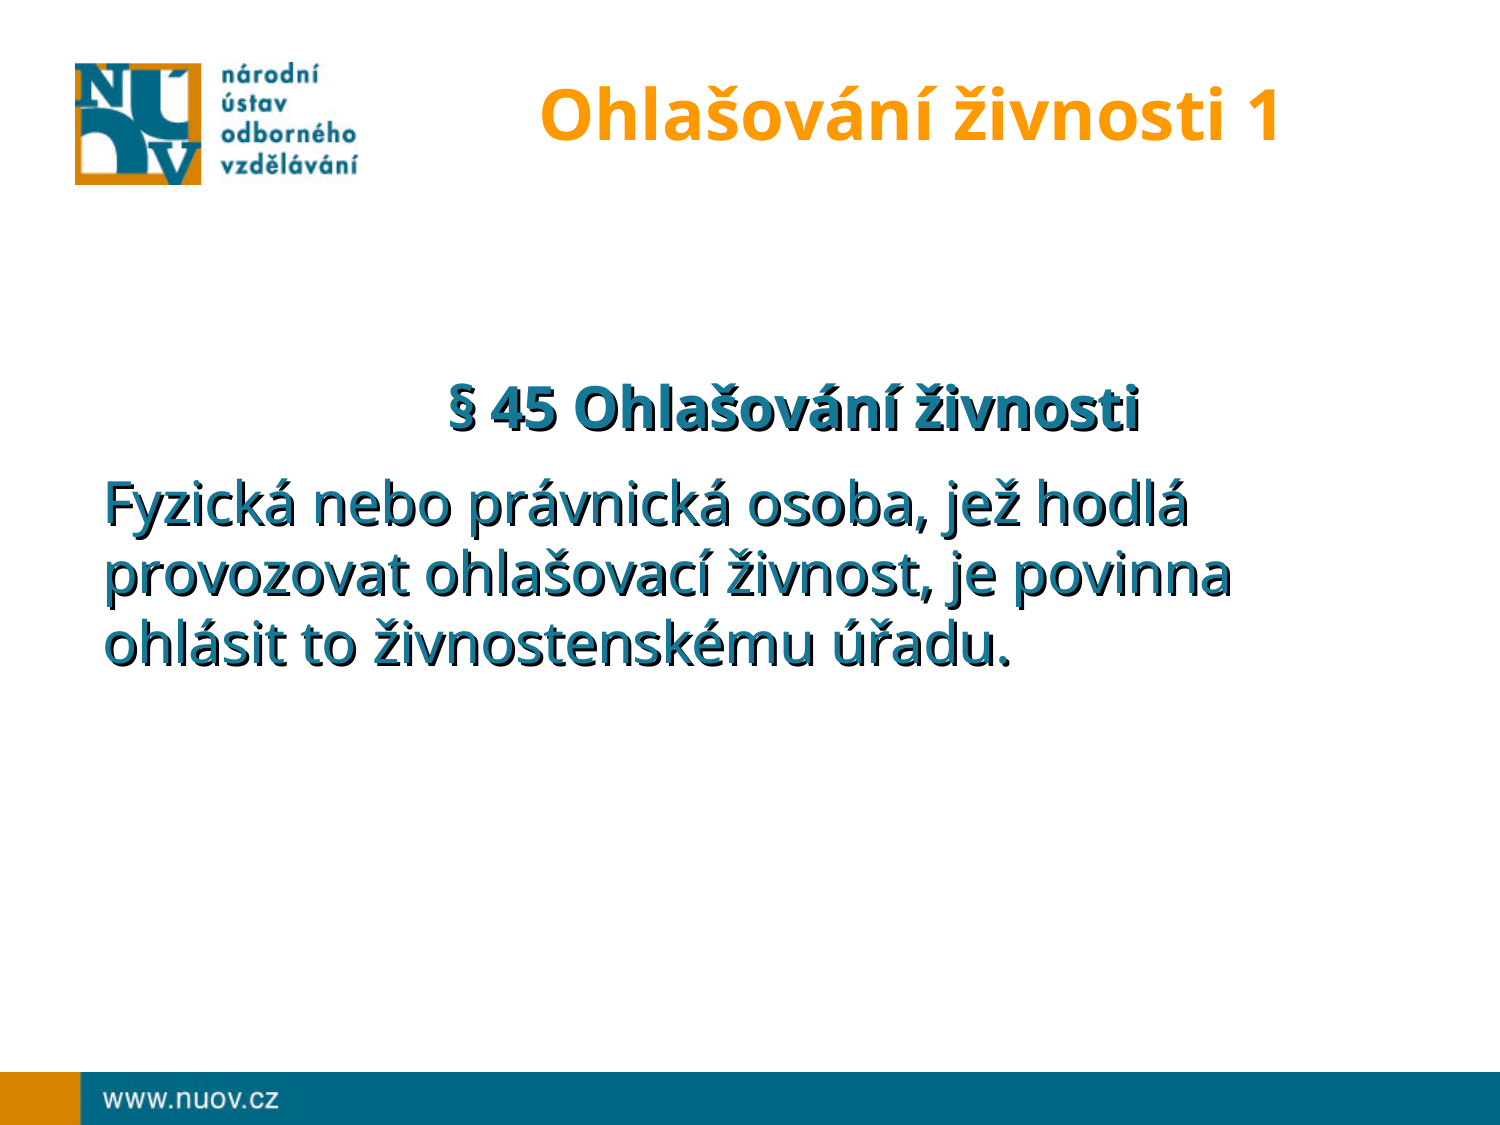

# Ohlašování živnosti 1
§ 45 Ohlašování živnosti
Fyzická nebo právnická osoba, jež hodlá provozovat ohlašovací živnost, je povinna
ohlásit to živnostenskému úřadu.